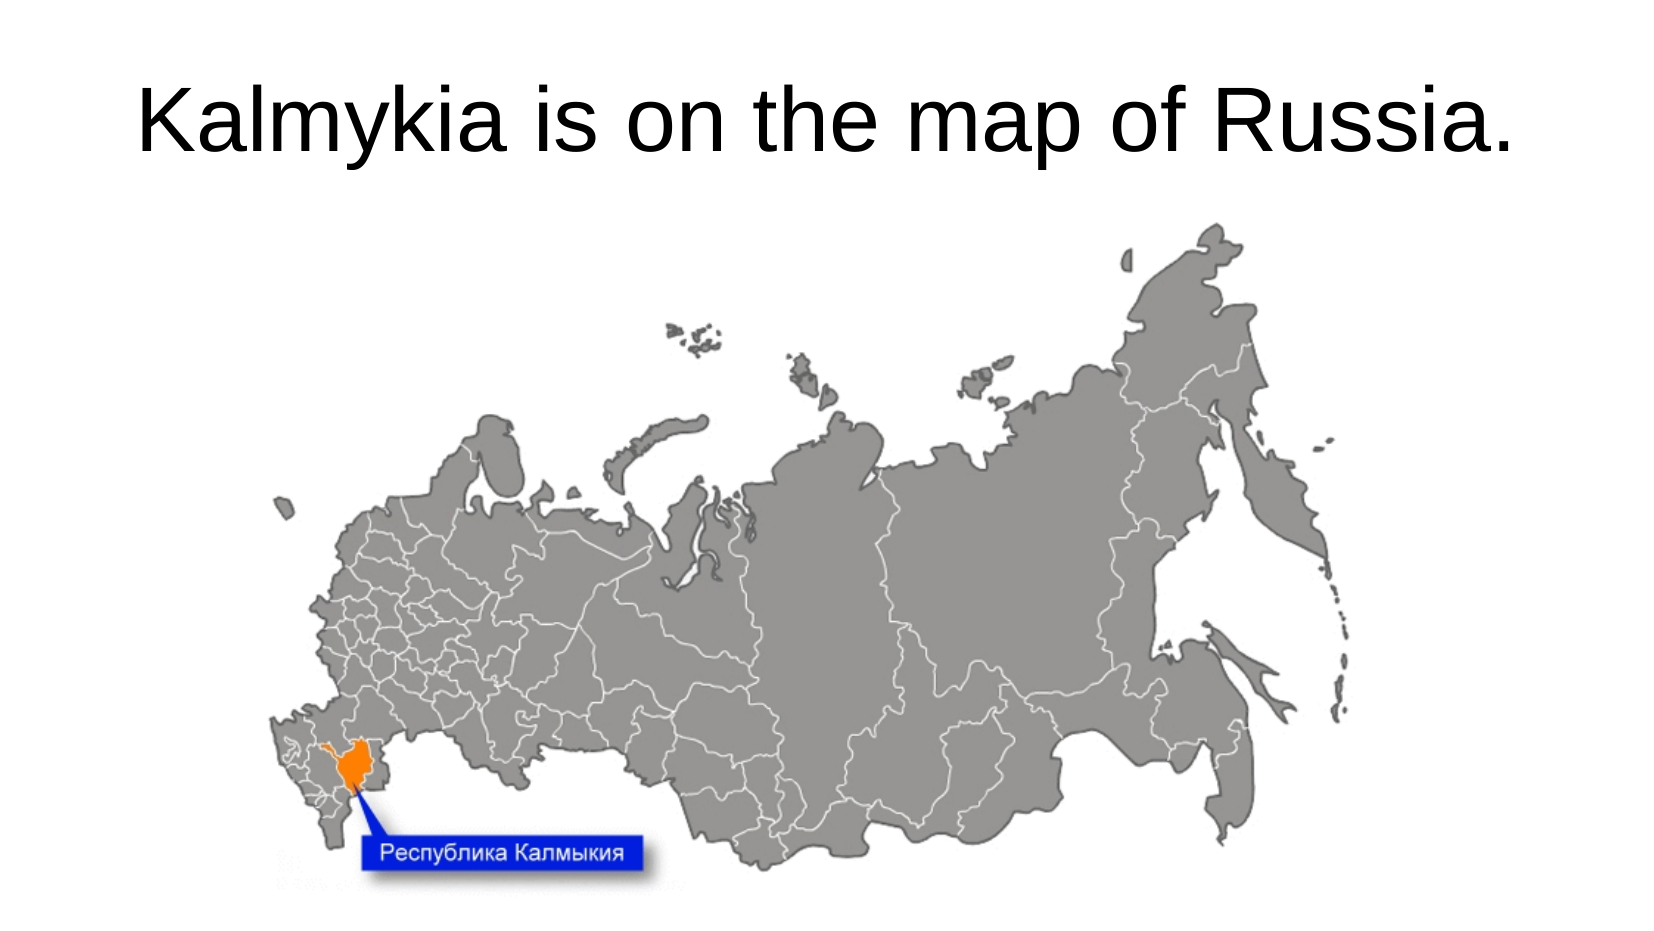

# Kalmykia is on the map of Russia.